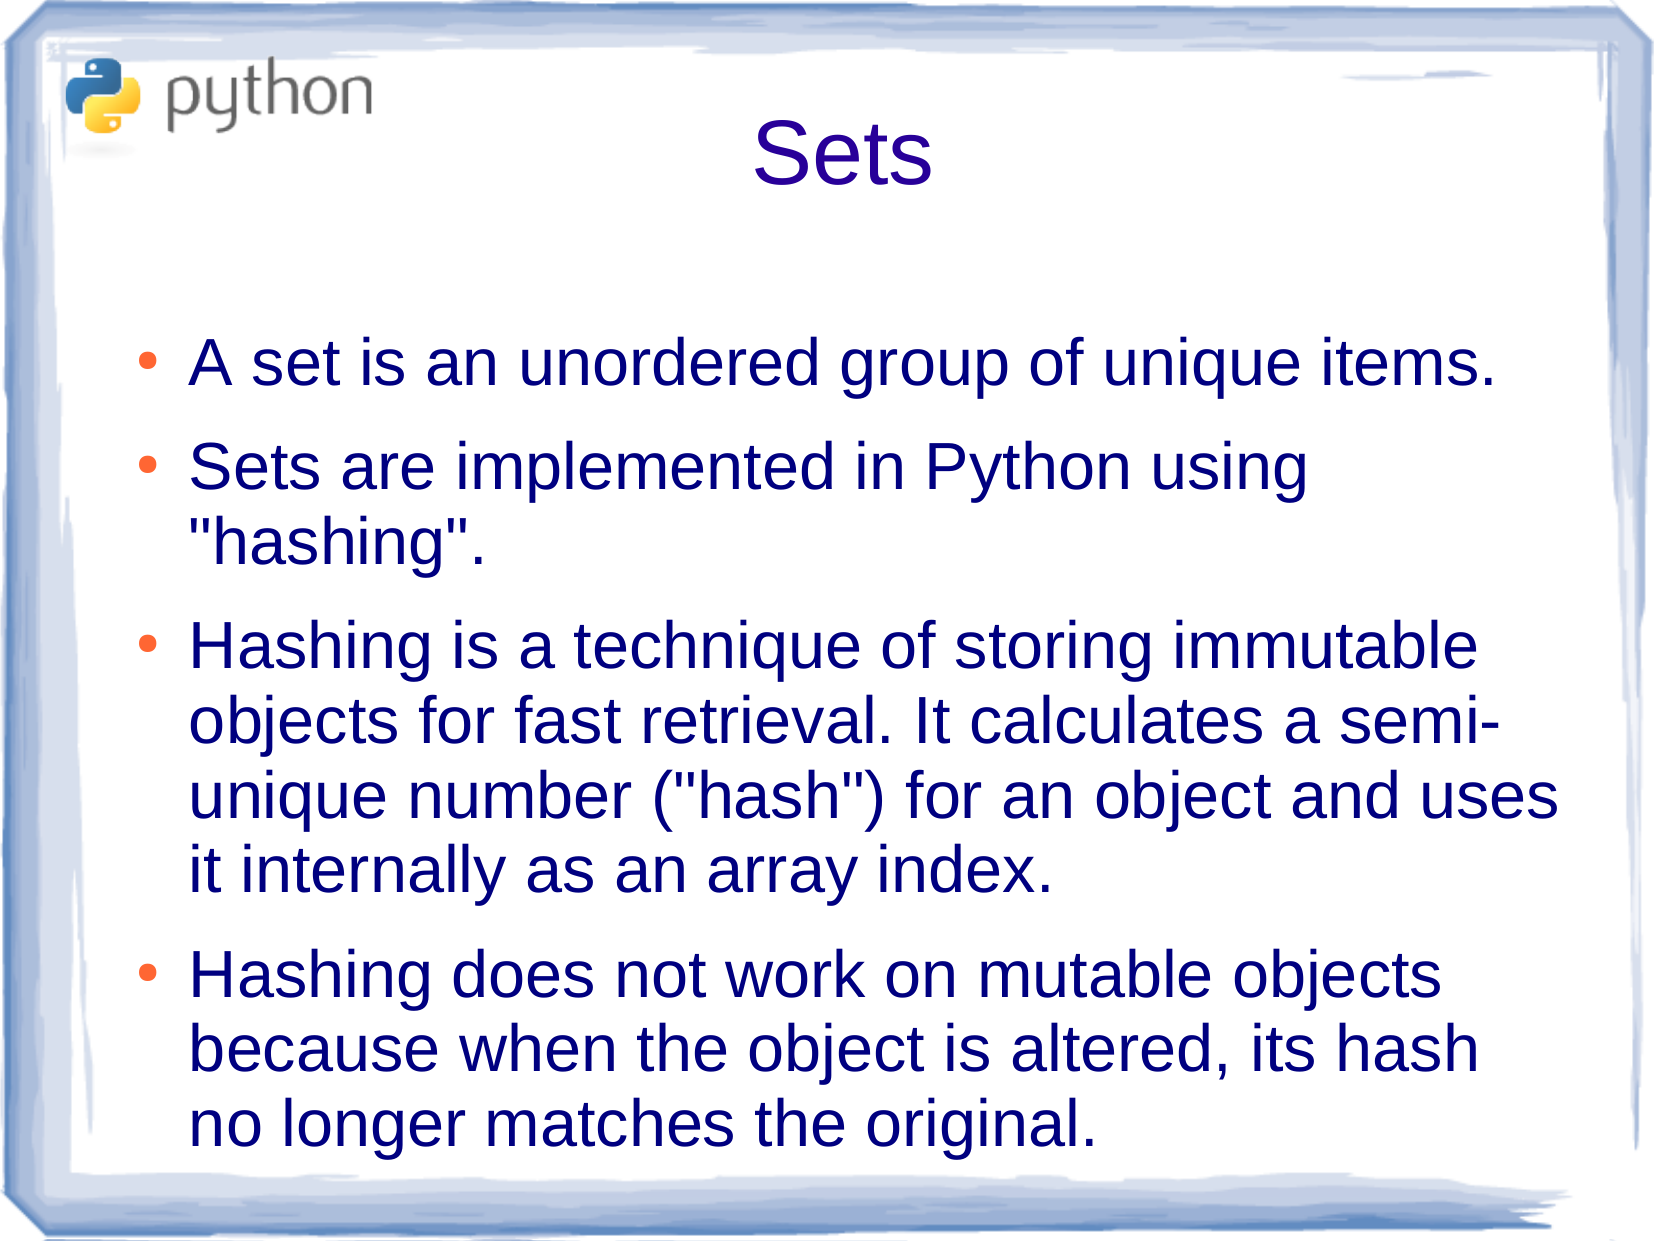

# Sets
A set is an unordered group of unique items.
Sets are implemented in Python using "hashing".
Hashing is a technique of storing immutable objects for fast retrieval. It calculates a semi-unique number ("hash") for an object and uses it internally as an array index.
Hashing does not work on mutable objects because when the object is altered, its hash no longer matches the original.